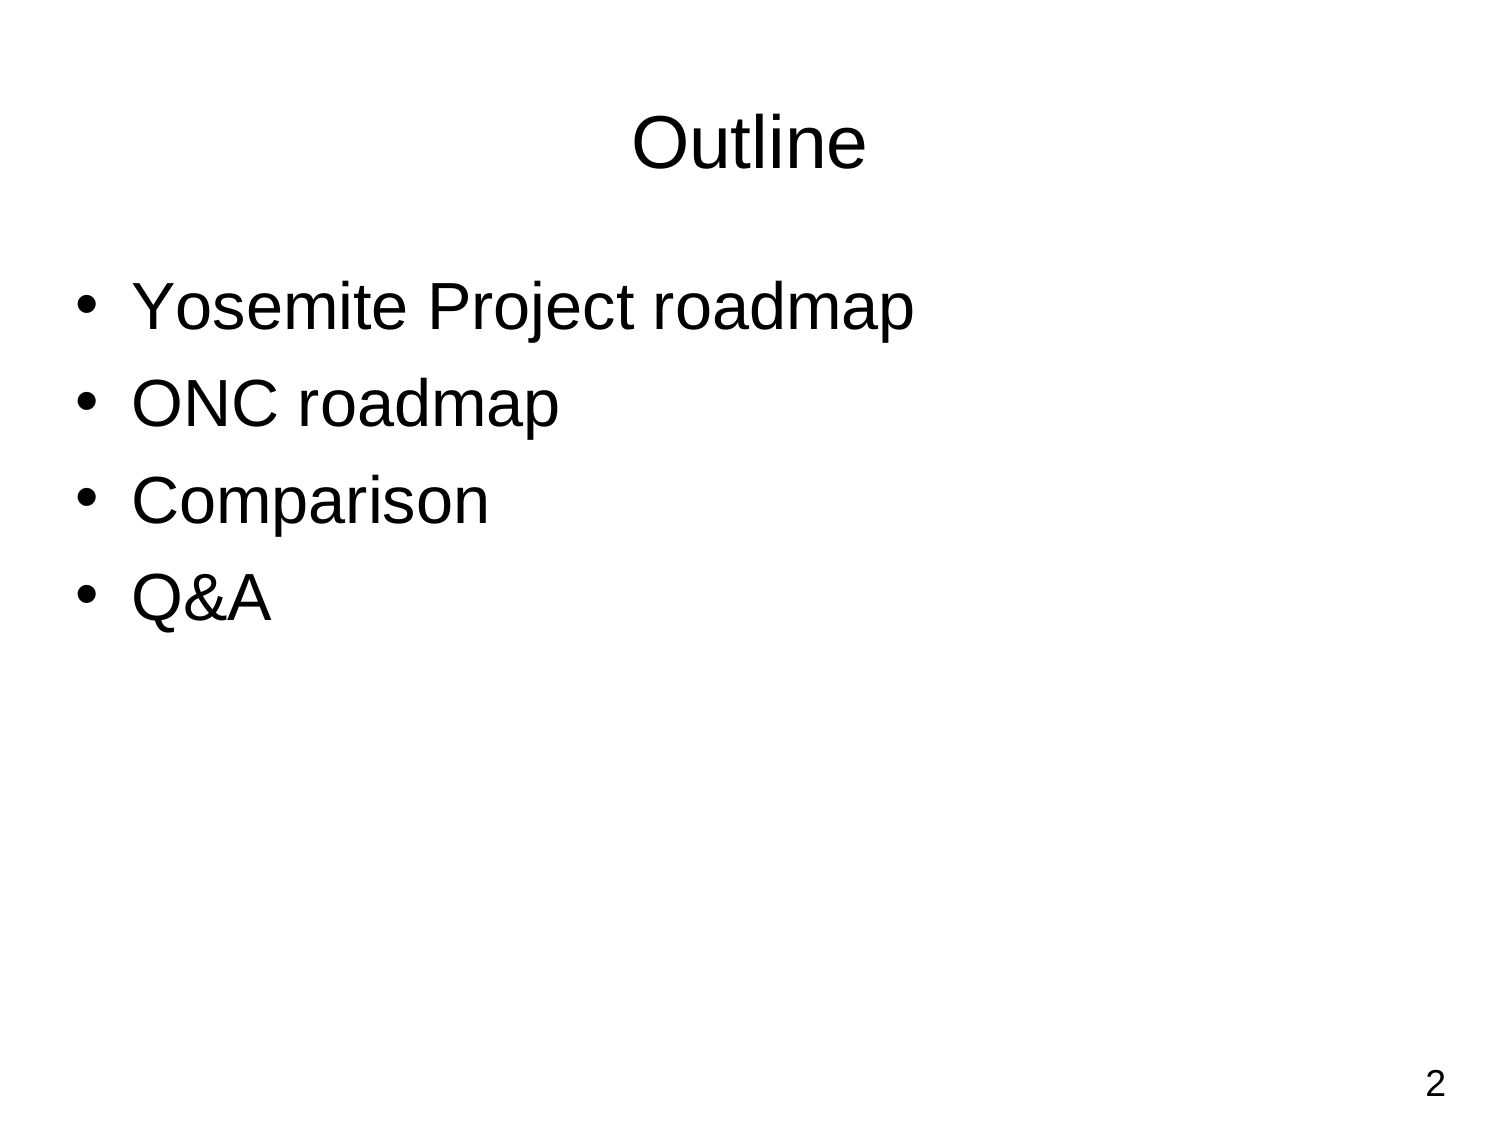

# Outline
Yosemite Project roadmap
ONC roadmap
Comparison
Q&A
2